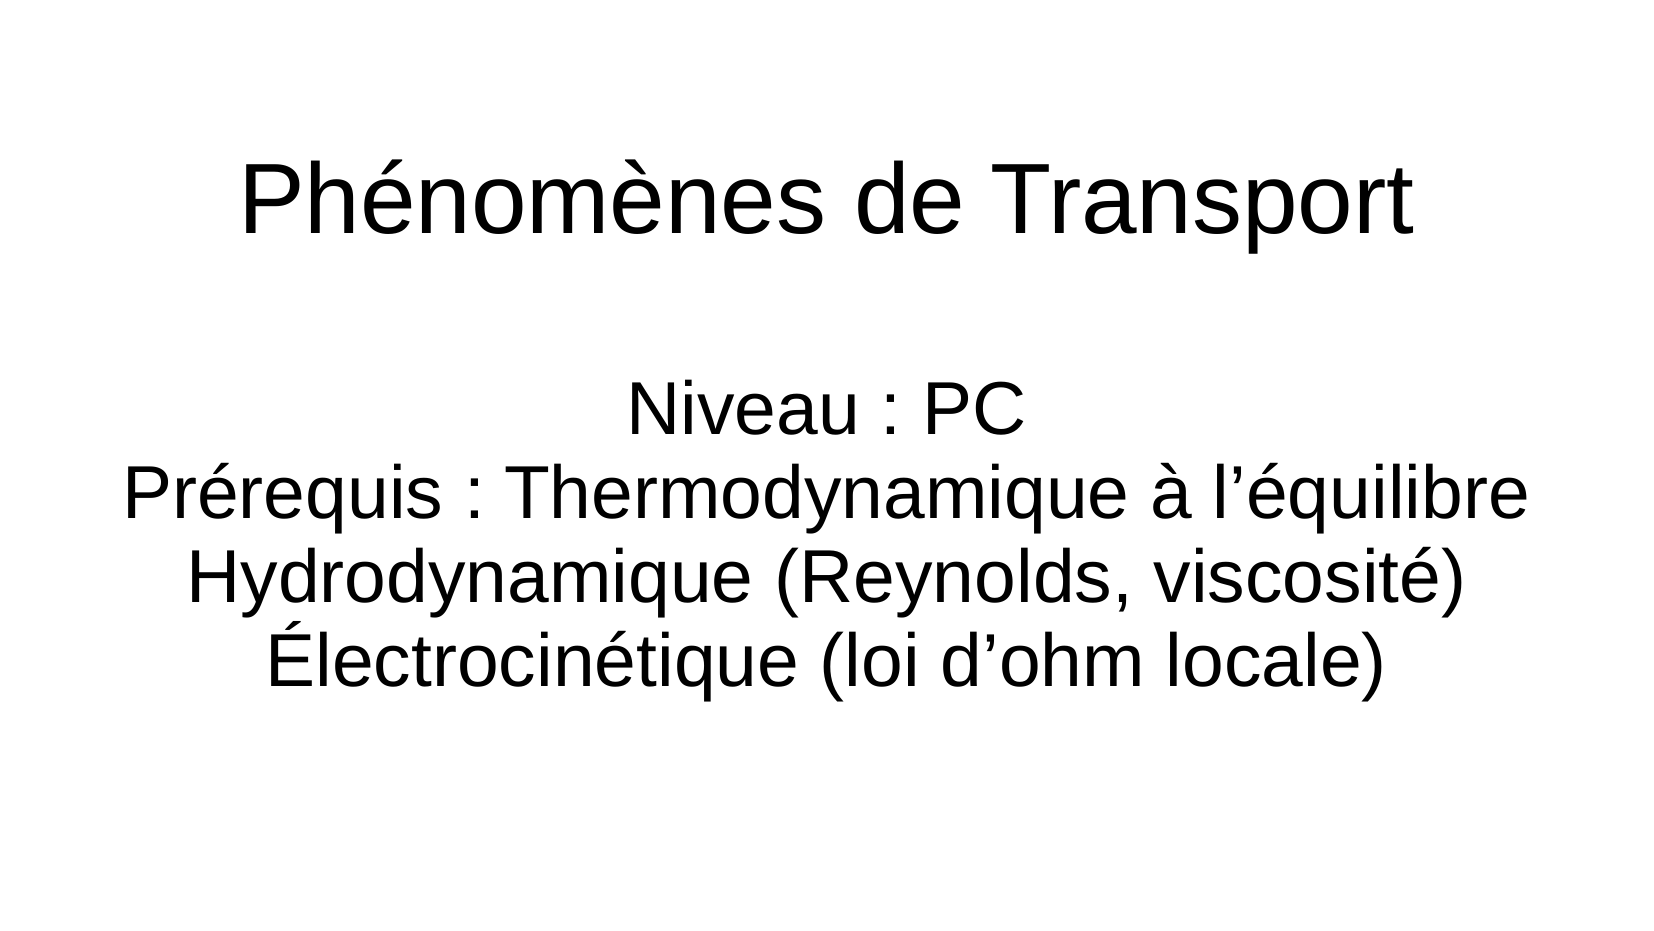

# Phénomènes de Transport
Niveau : PC
Prérequis : Thermodynamique à l’équilibre
Hydrodynamique (Reynolds, viscosité)
Électrocinétique (loi d’ohm locale)